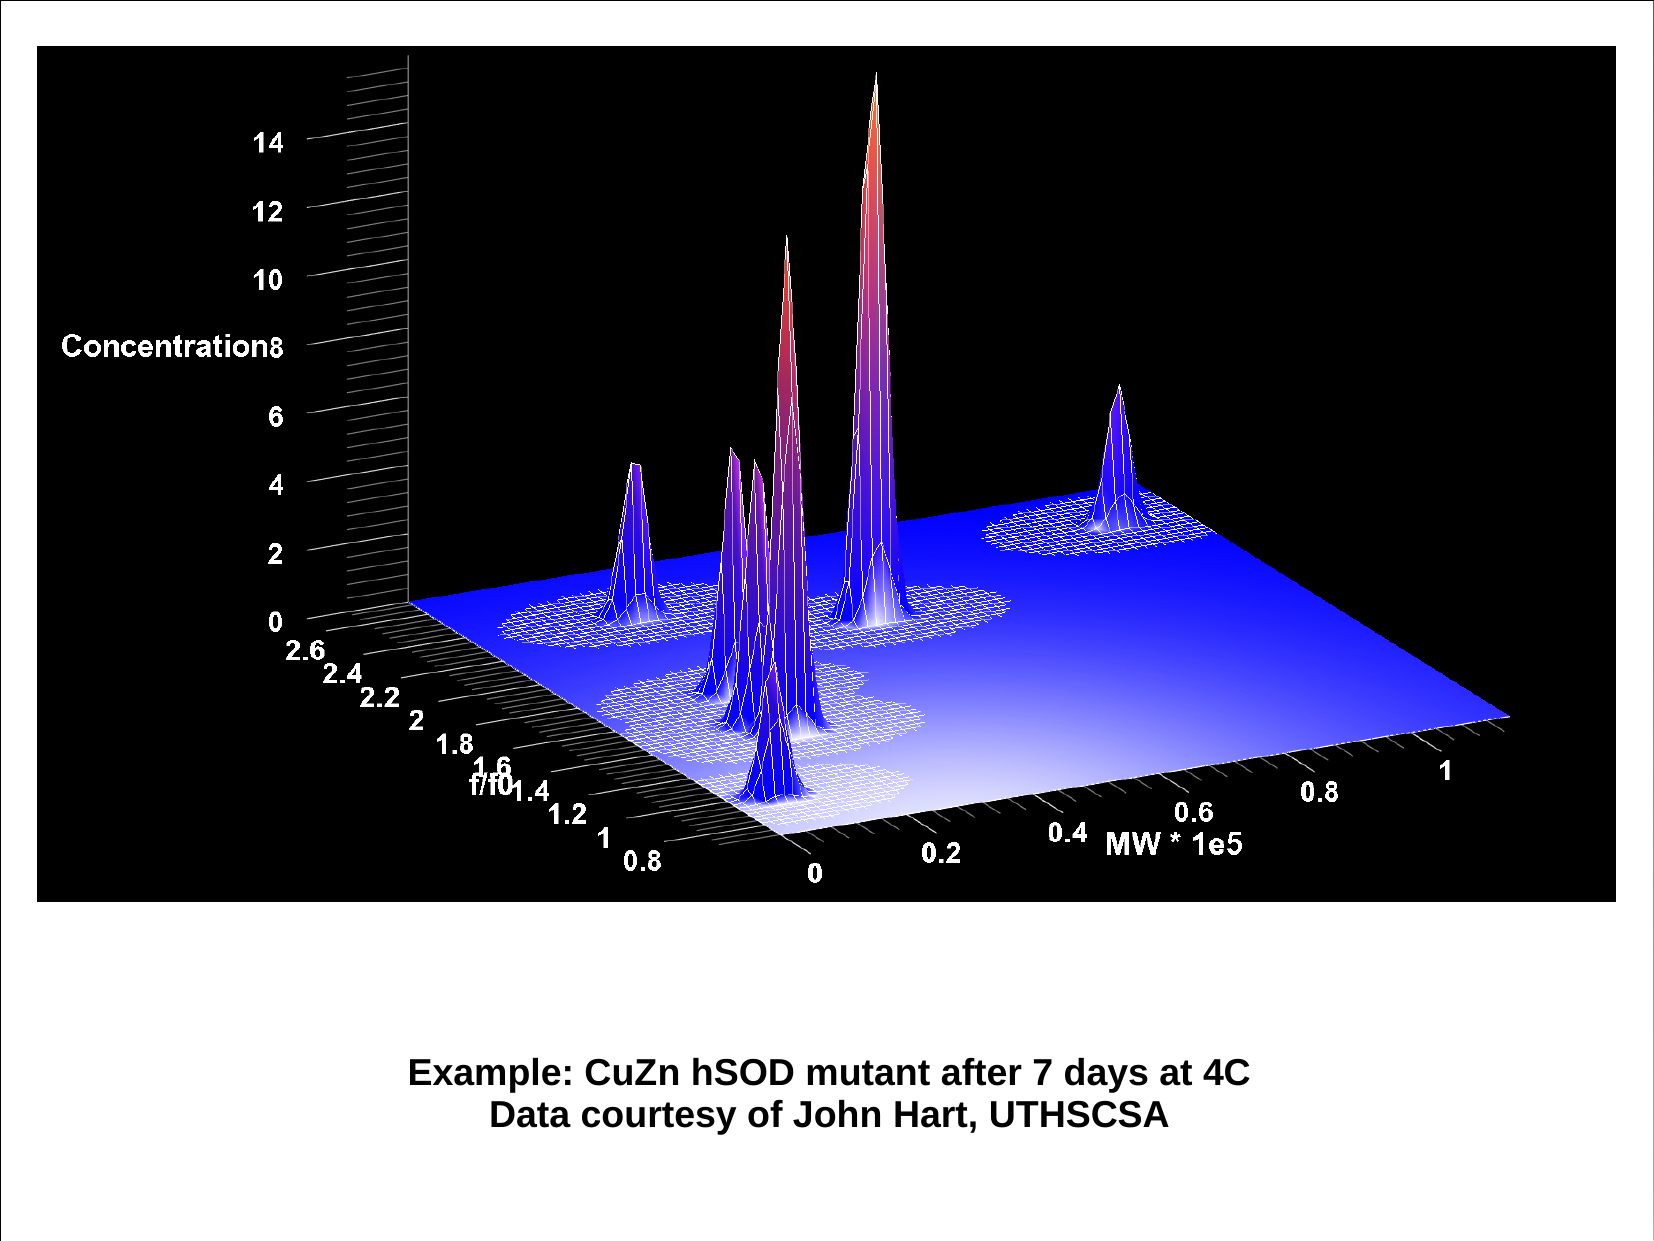

Example: CuZn hSOD mutant after 7 days at 4C
Data courtesy of John Hart, UTHSCSA